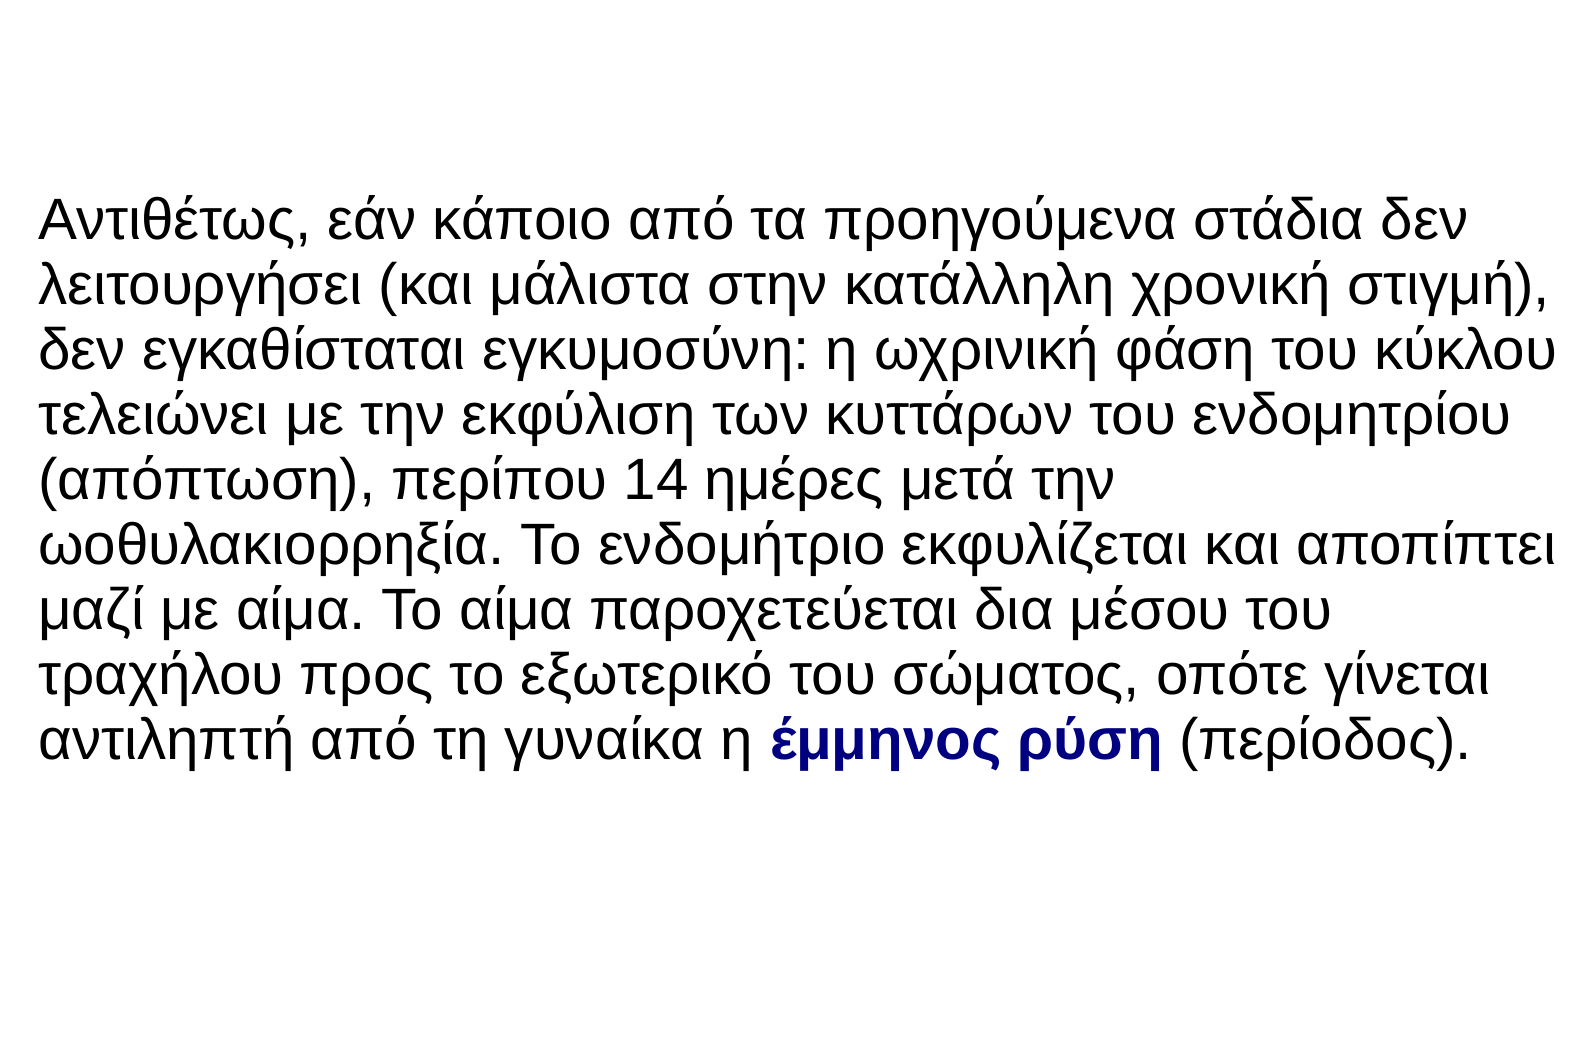

Αντιθέτως, εάν κάποιο από τα προηγούμενα στάδια δεν λειτουργήσει (και μάλιστα στην κατάλληλη χρονική στιγμή), δεν εγκαθίσταται εγκυμοσύνη: η ωχρινική φάση του κύκλου τελειώνει με την εκφύλιση των κυττάρων του ενδομητρίου (απόπτωση), περίπου 14 ημέρες μετά την ωοθυλακιορρηξία. Το ενδομήτριο εκφυλίζεται και αποπίπτει μαζί με αίμα. Το αίμα παροχετεύεται δια μέσου του τραχήλου προς το εξωτερικό του σώματος, οπότε γίνεται αντιληπτή από τη γυναίκα η έμμηνος ρύση (περίοδος).